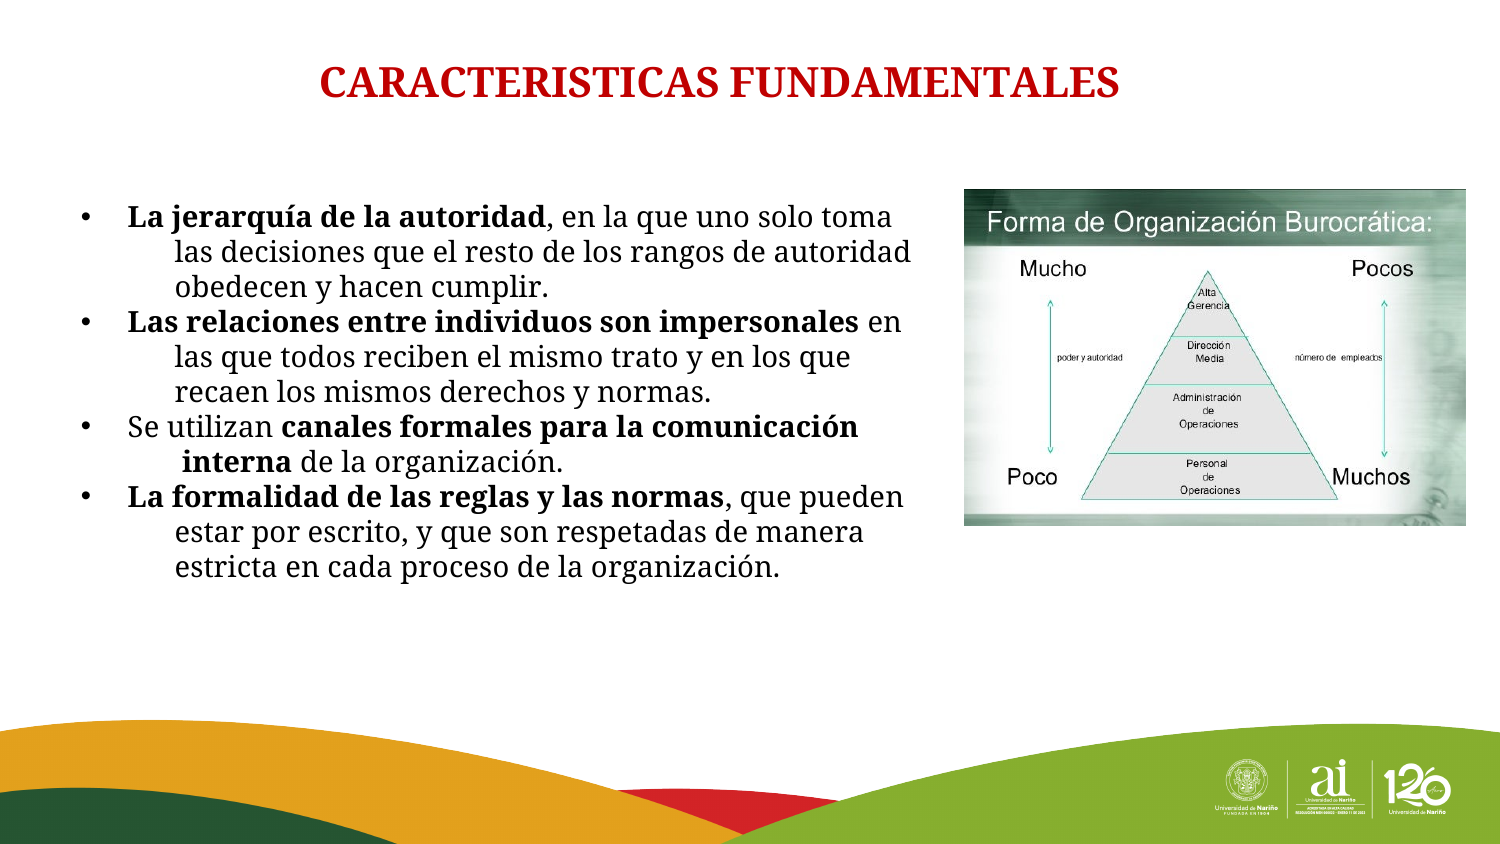

CARACTERISTICAS FUNDAMENTALES
La jerarquía de la autoridad, en la que uno solo toma las decisiones que el resto de los rangos de autoridad obedecen y hacen cumplir.
Las relaciones entre individuos son impersonales en las que todos reciben el mismo trato y en los que recaen los mismos derechos y normas.
Se utilizan canales formales para la comunicación  interna de la organización.
La formalidad de las reglas y las normas, que pueden estar por escrito, y que son respetadas de manera estricta en cada proceso de la organización.